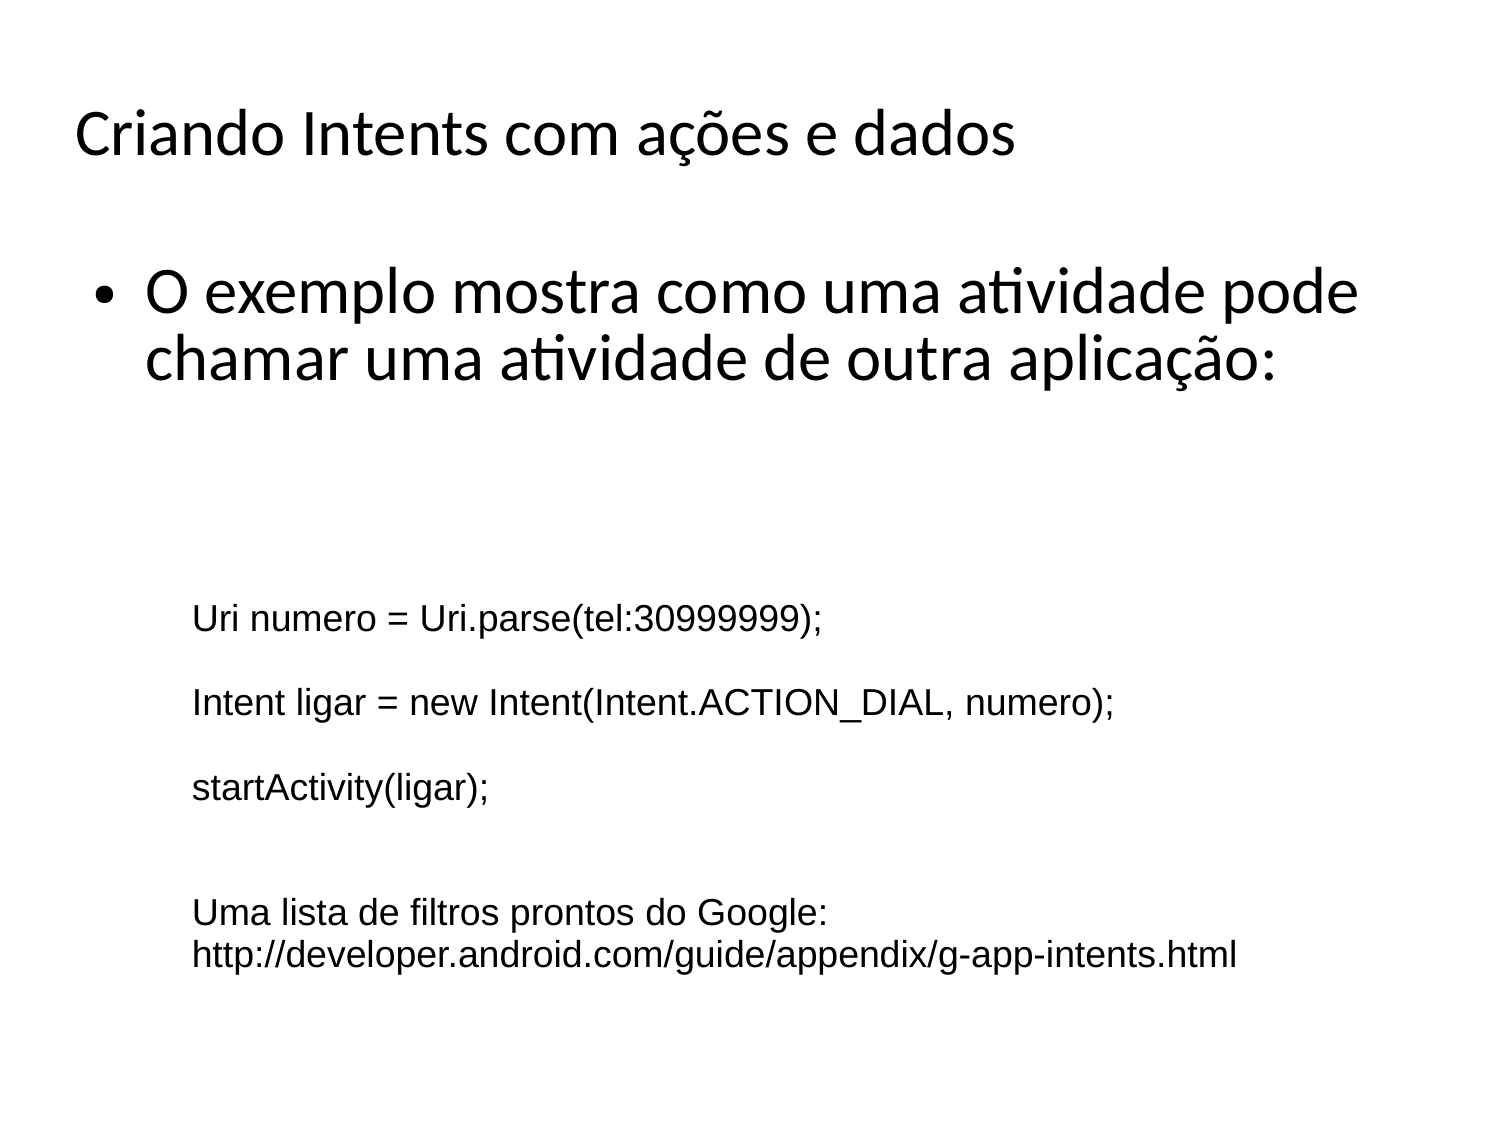

# Criando Intents com ações e dados
O exemplo mostra como uma atividade pode chamar uma atividade de outra aplicação:
Uri numero = Uri.parse(tel:30999999);
Intent ligar = new Intent(Intent.ACTION_DIAL, numero);
startActivity(ligar);
Uma lista de filtros prontos do Google:
http://developer.android.com/guide/appendix/g-app-intents.html